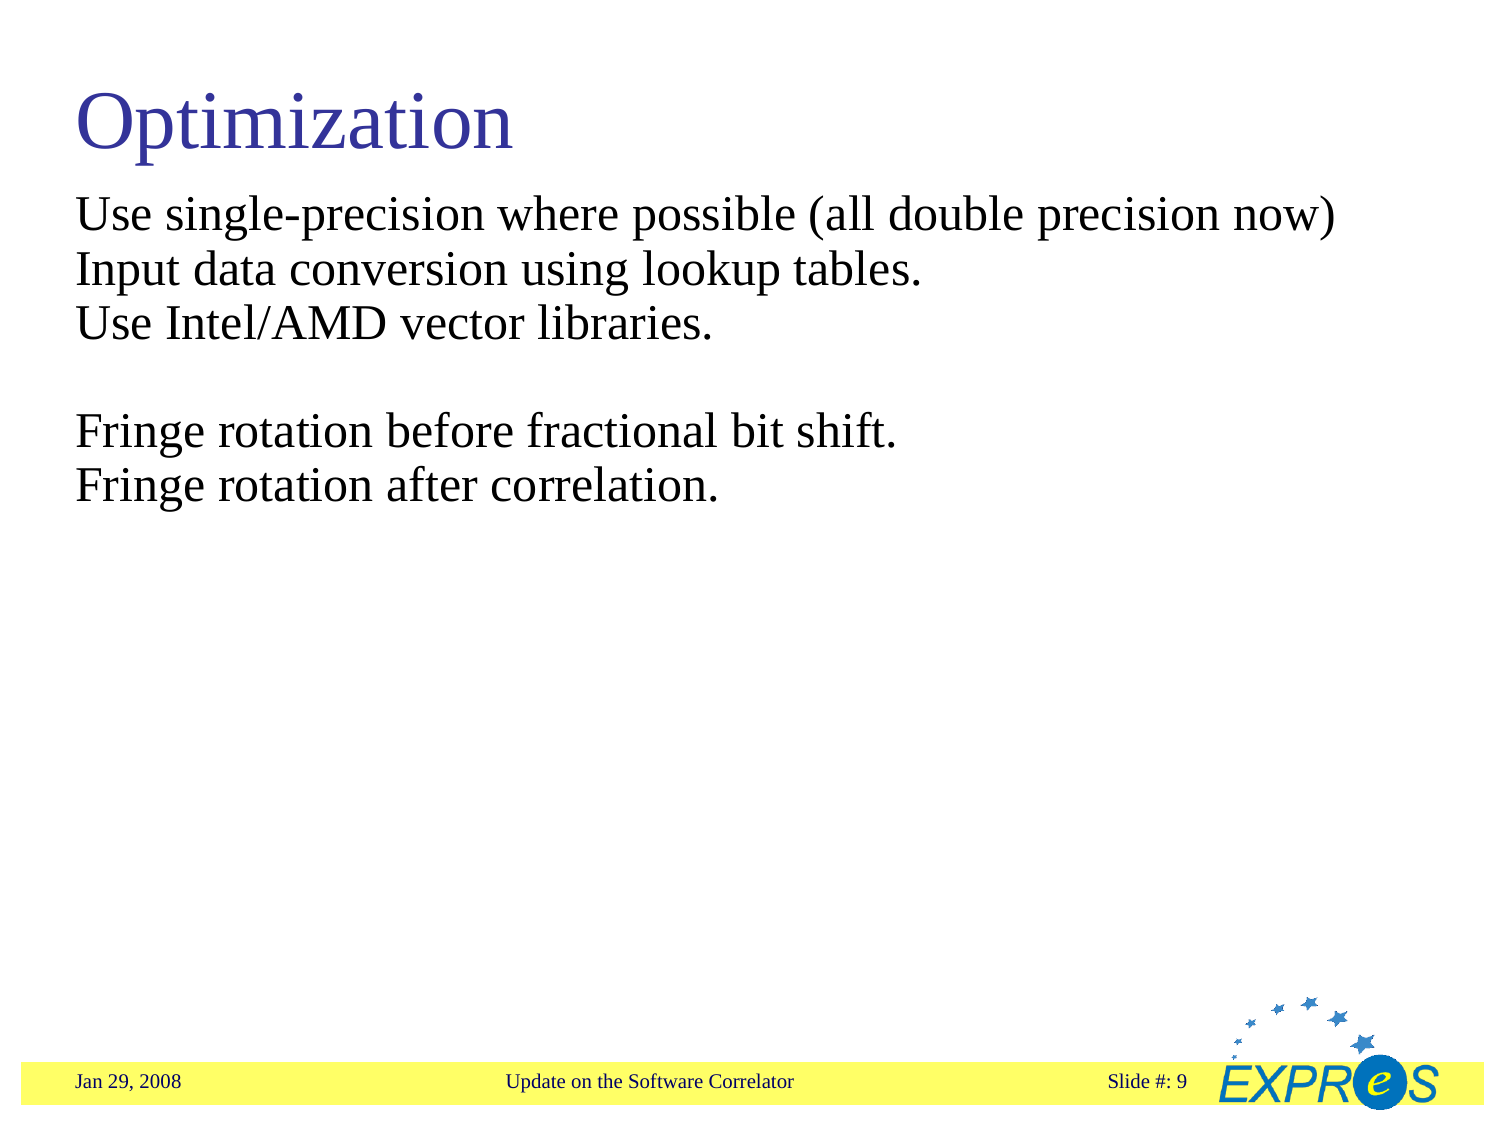

# Optimization
Use single-precision where possible (all double precision now)
Input data conversion using lookup tables.
Use Intel/AMD vector libraries.
Fringe rotation before fractional bit shift.
Fringe rotation after correlation.